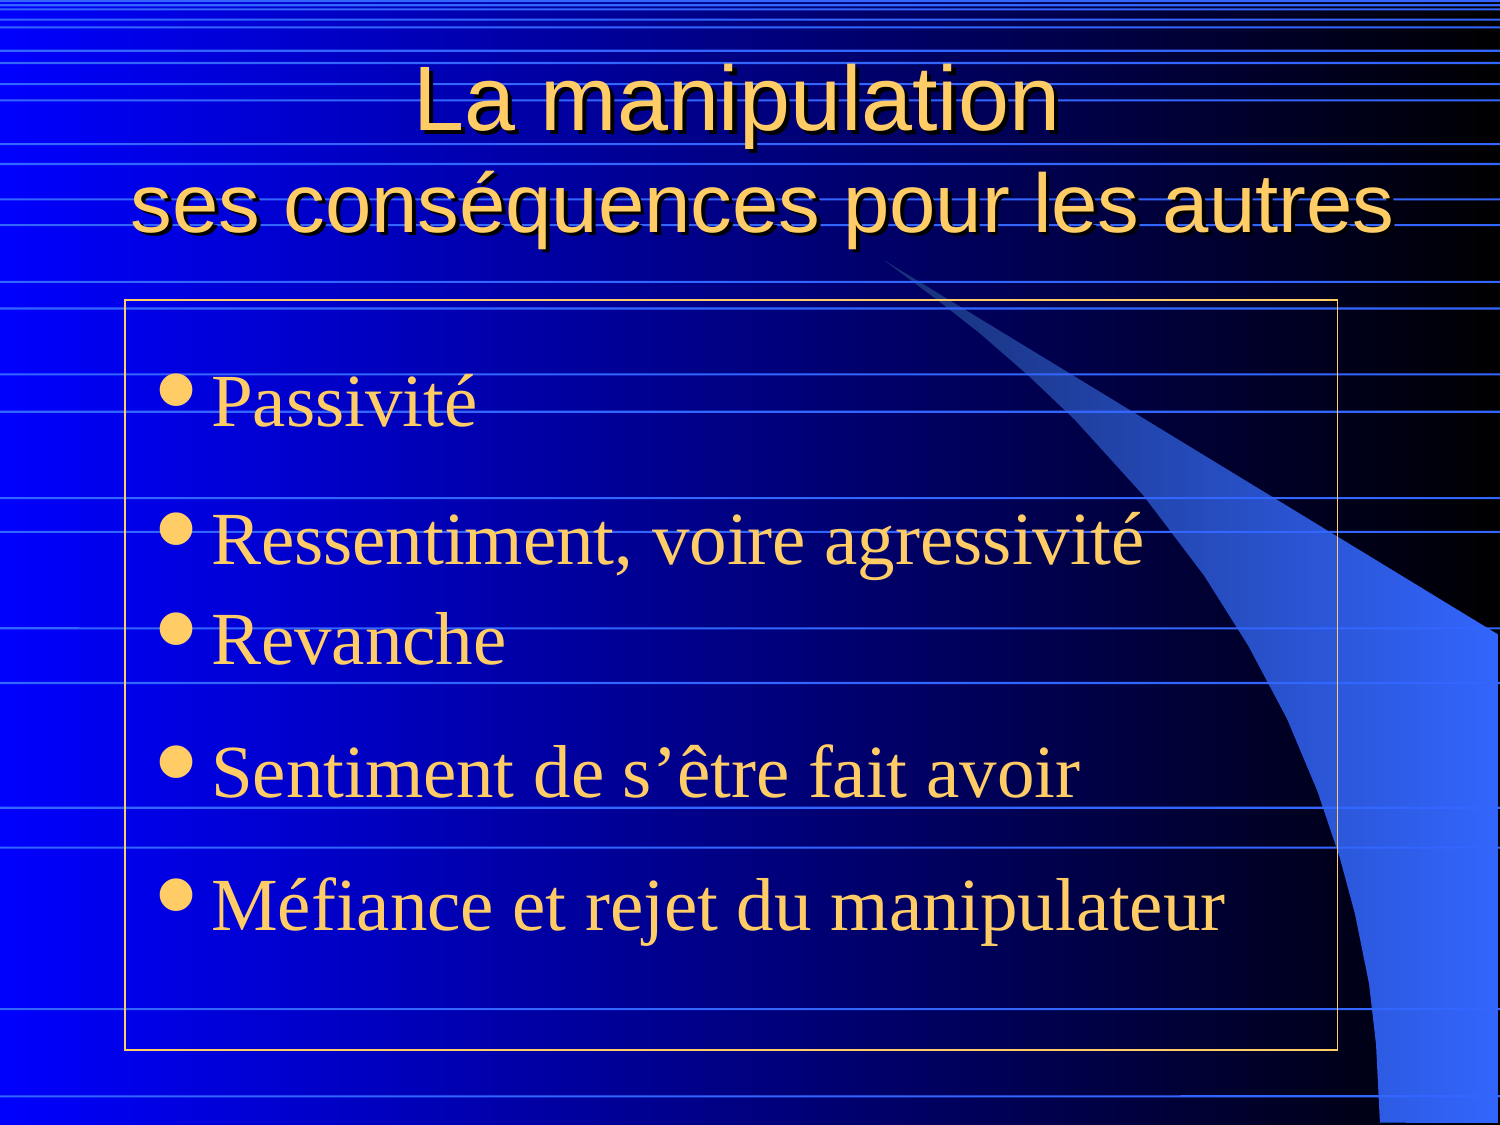

# La manipulation ses conséquences pour les autres
Passivité
Ressentiment, voire agressivité
Revanche
Sentiment de s’être fait avoir
Méfiance et rejet du manipulateur